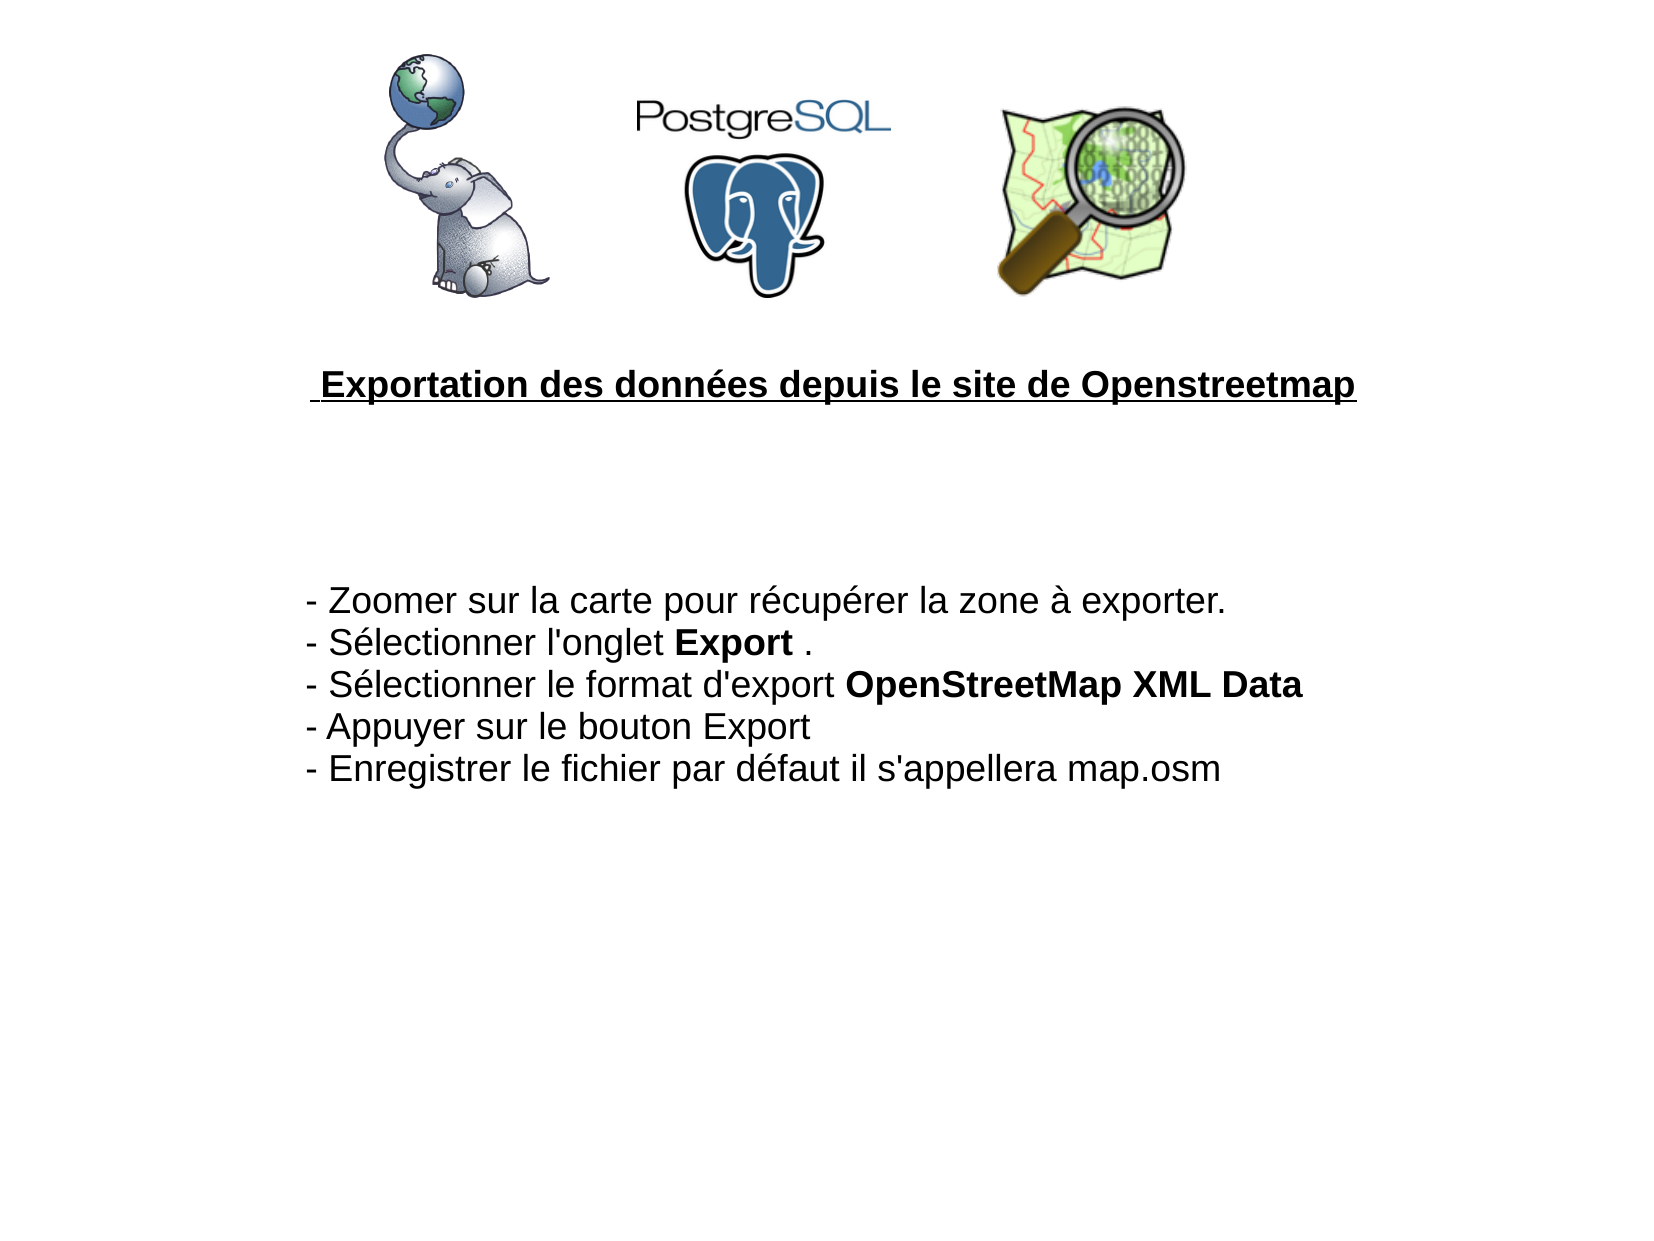

Exportation des données depuis le site de Openstreetmap
- Zoomer sur la carte pour récupérer la zone à exporter.
- Sélectionner l'onglet Export .
- Sélectionner le format d'export OpenStreetMap XML Data
- Appuyer sur le bouton Export
- Enregistrer le fichier par défaut il s'appellera map.osm